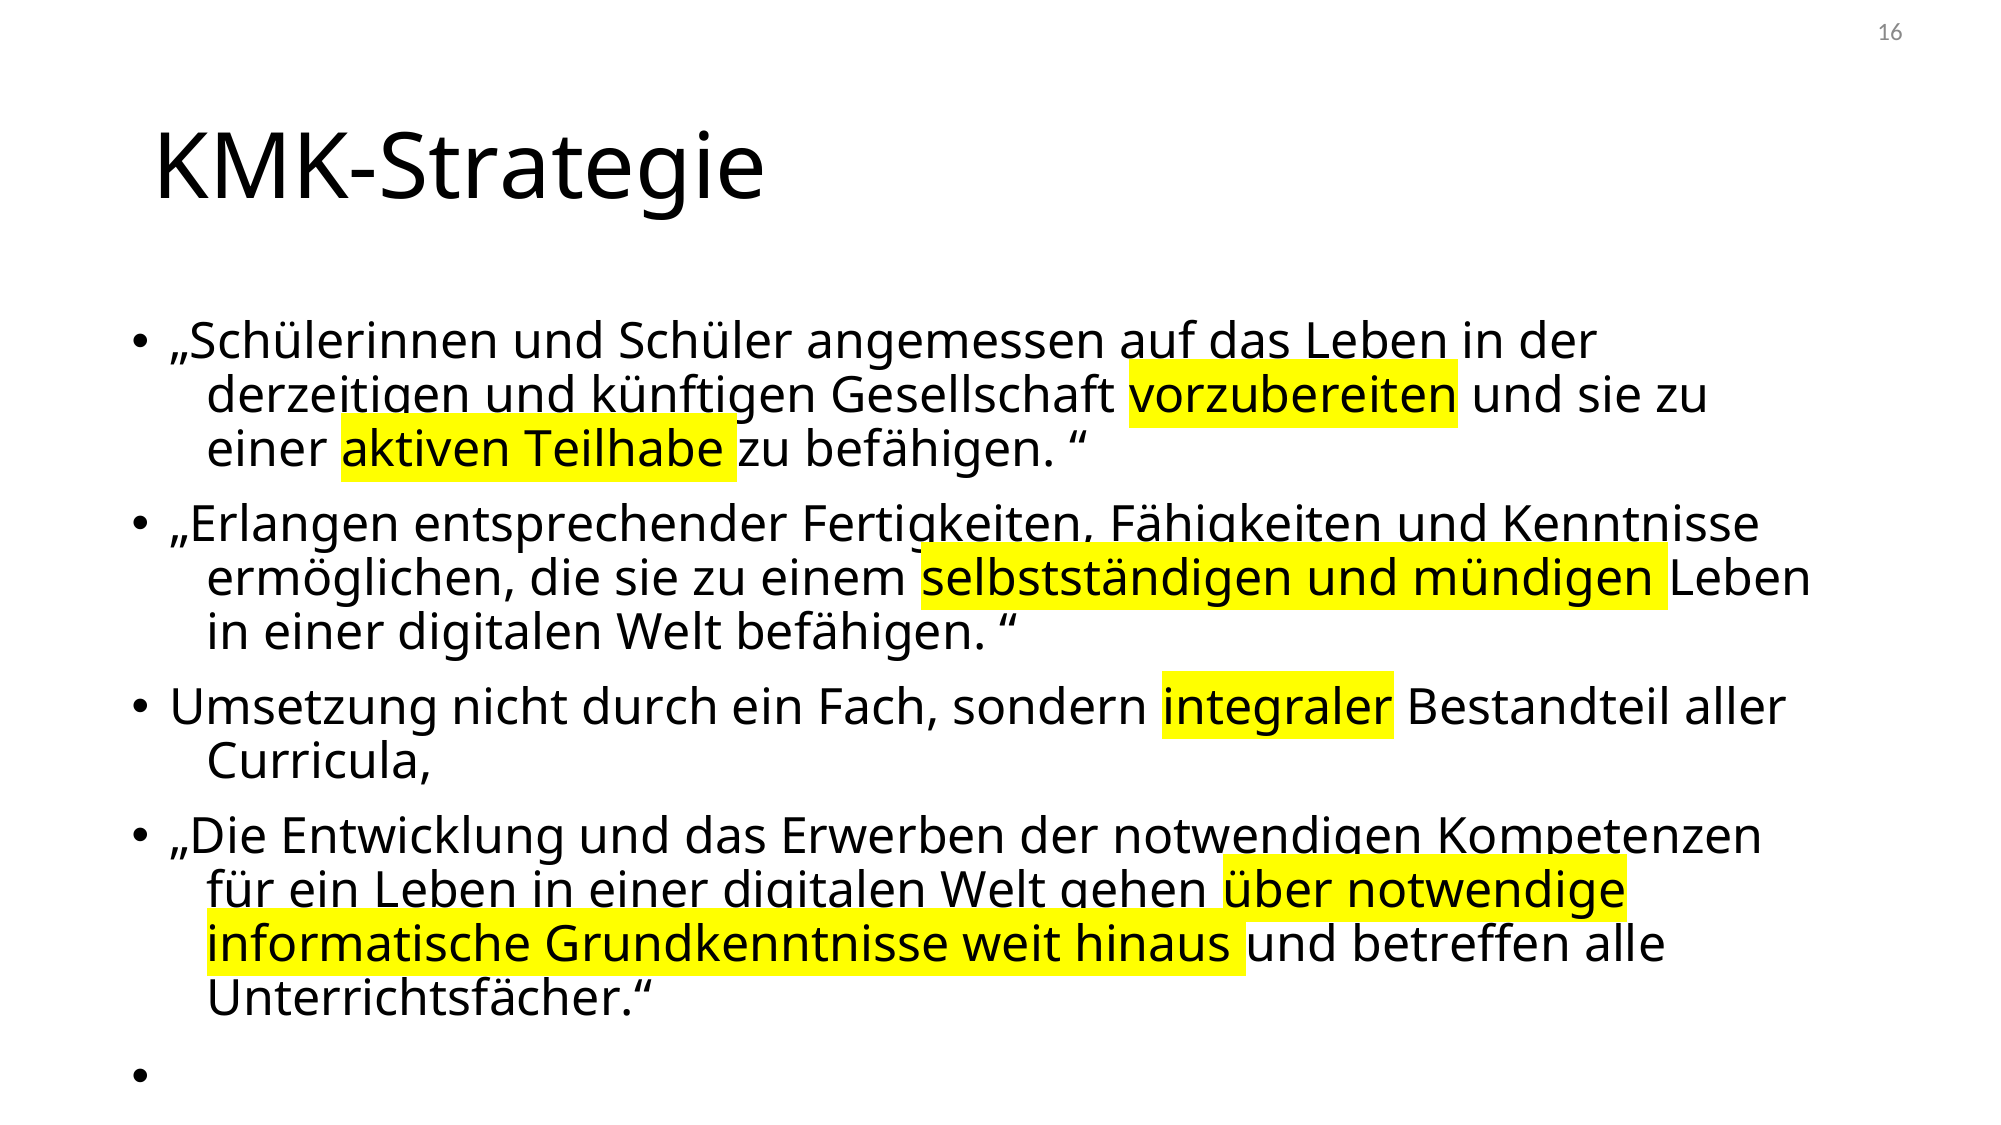

16
# KMK-Strategie
„Schülerinnen und Schüler angemessen auf das Leben in der derzeitigen und künftigen Gesellschaft vorzubereiten und sie zu einer aktiven Teilhabe zu befähigen. “
„Erlangen entsprechender Fertigkeiten, Fähigkeiten und Kenntnisse ermöglichen, die sie zu einem selbstständigen und mündigen Leben in einer digitalen Welt befähigen. “
Umsetzung nicht durch ein Fach, sondern integraler Bestandteil aller Curricula,
„Die Entwicklung und das Erwerben der notwendigen Kompetenzen für ein Leben in einer digitalen Welt gehen über notwendige informatische Grundkenntnisse weit hinaus und betreffen alle Unterrichtsfächer.“